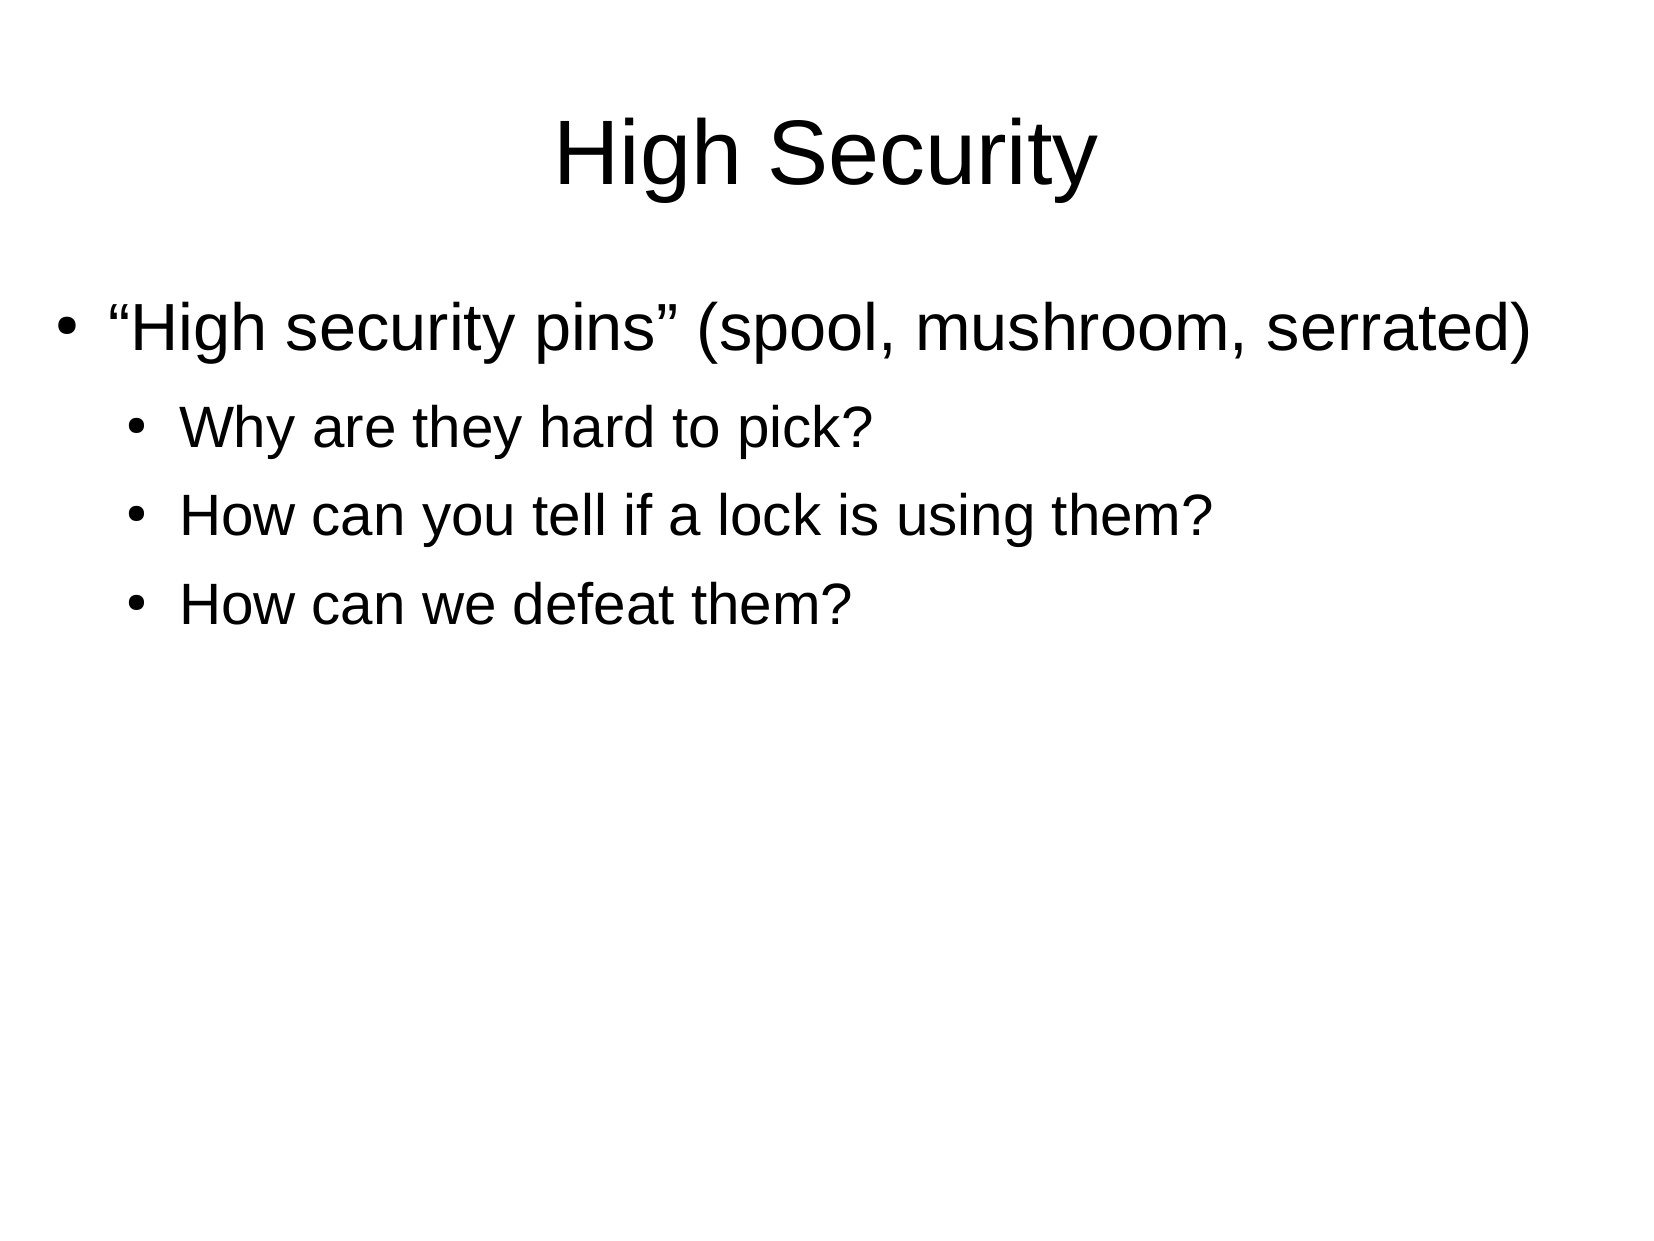

# High Security
“High security pins” (spool, mushroom, serrated)
Why are they hard to pick?
How can you tell if a lock is using them?
How can we defeat them?